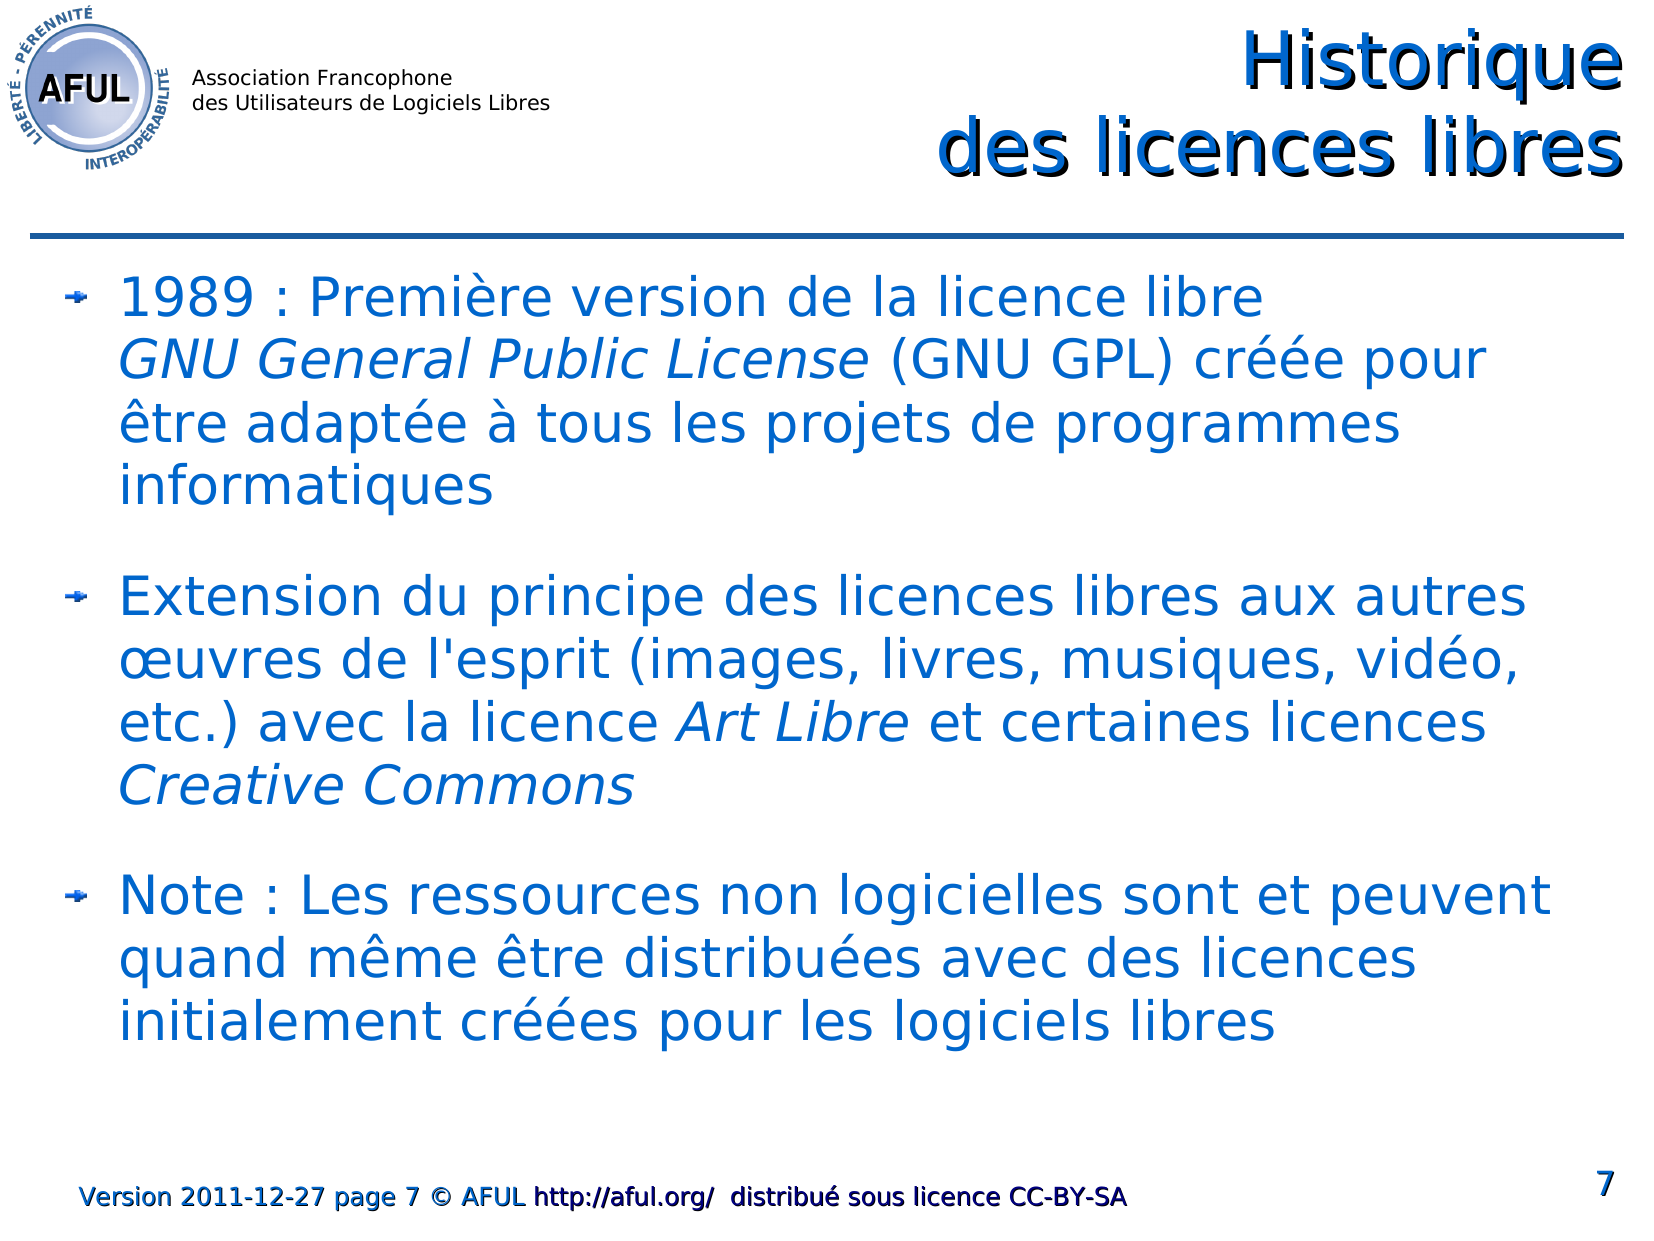

# Historique des licences libres
1989 : Première version de la licence libre
GNU General Public License (GNU GPL) créée pour être adaptée à tous les projets de programmes informatiques
Extension du principe des licences libres aux autres œuvres de l'esprit (images, livres, musiques, vidéo, etc.) avec la licence Art Libre et certaines licences Creative Commons
Note : Les ressources non logicielles sont et peuvent quand même être distribuées avec des licences initialement créées pour les logiciels libres